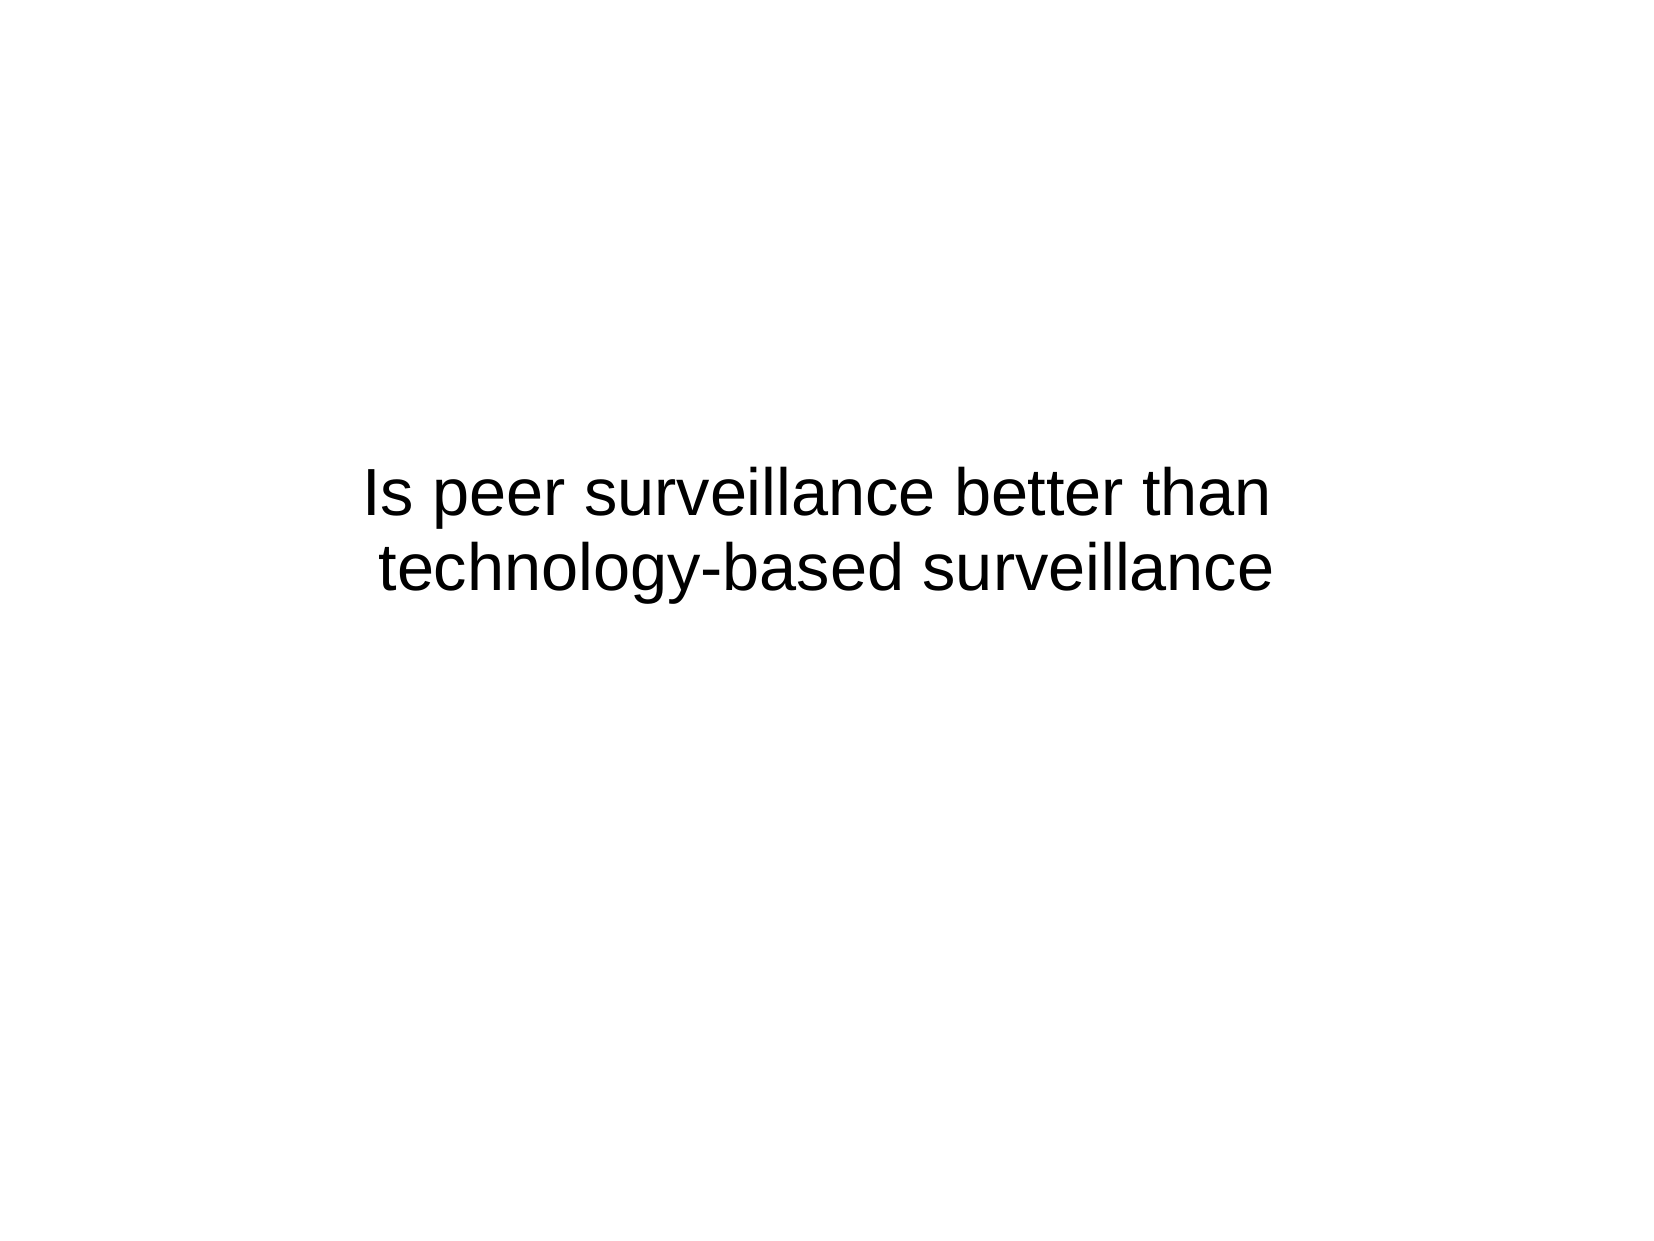

# Is peer surveillance better than
technology-based surveillance